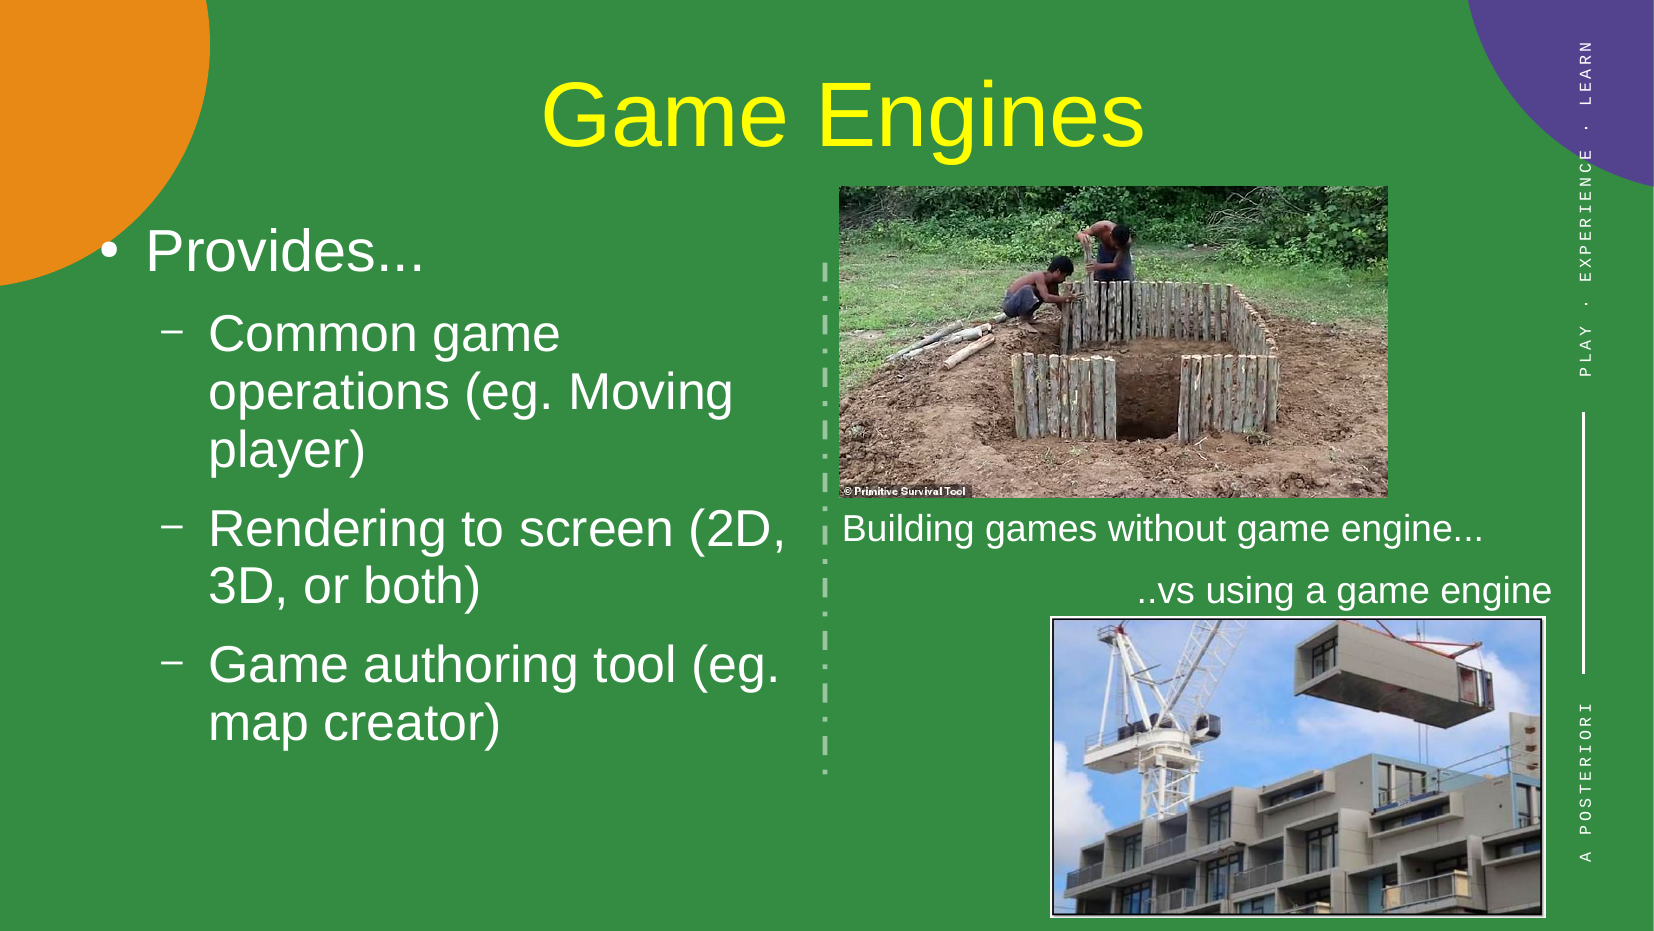

# Game Engines
Provides...
Common game operations (eg. Moving player)
Rendering to screen (2D, 3D, or both)
Game authoring tool (eg. map creator)
Building games without game engine...
..vs using a game engine